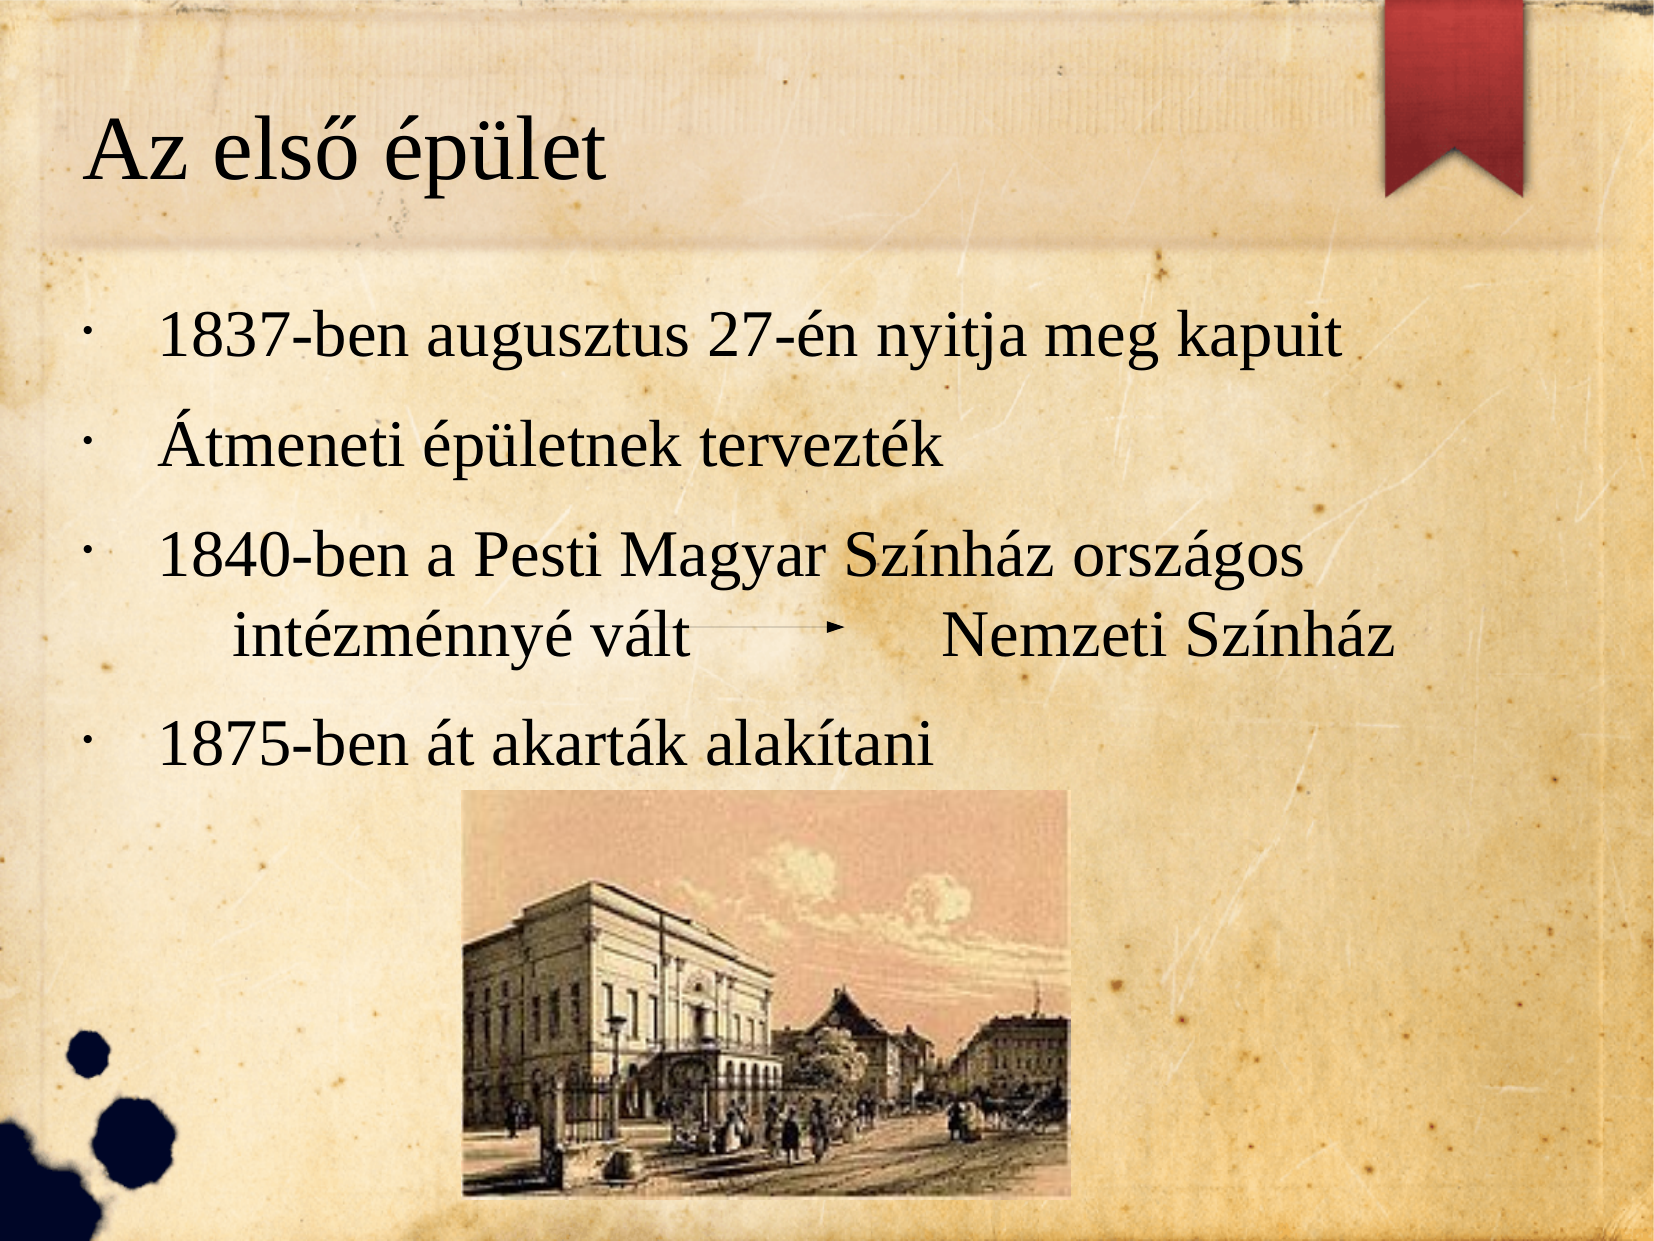

# Az első épület
1837-ben augusztus 27-én nyitja meg kapuit
Átmeneti épületnek tervezték
1840-ben a Pesti Magyar Színház országos intézménnyé vált Nemzeti Színház
1875-ben át akarták alakítani